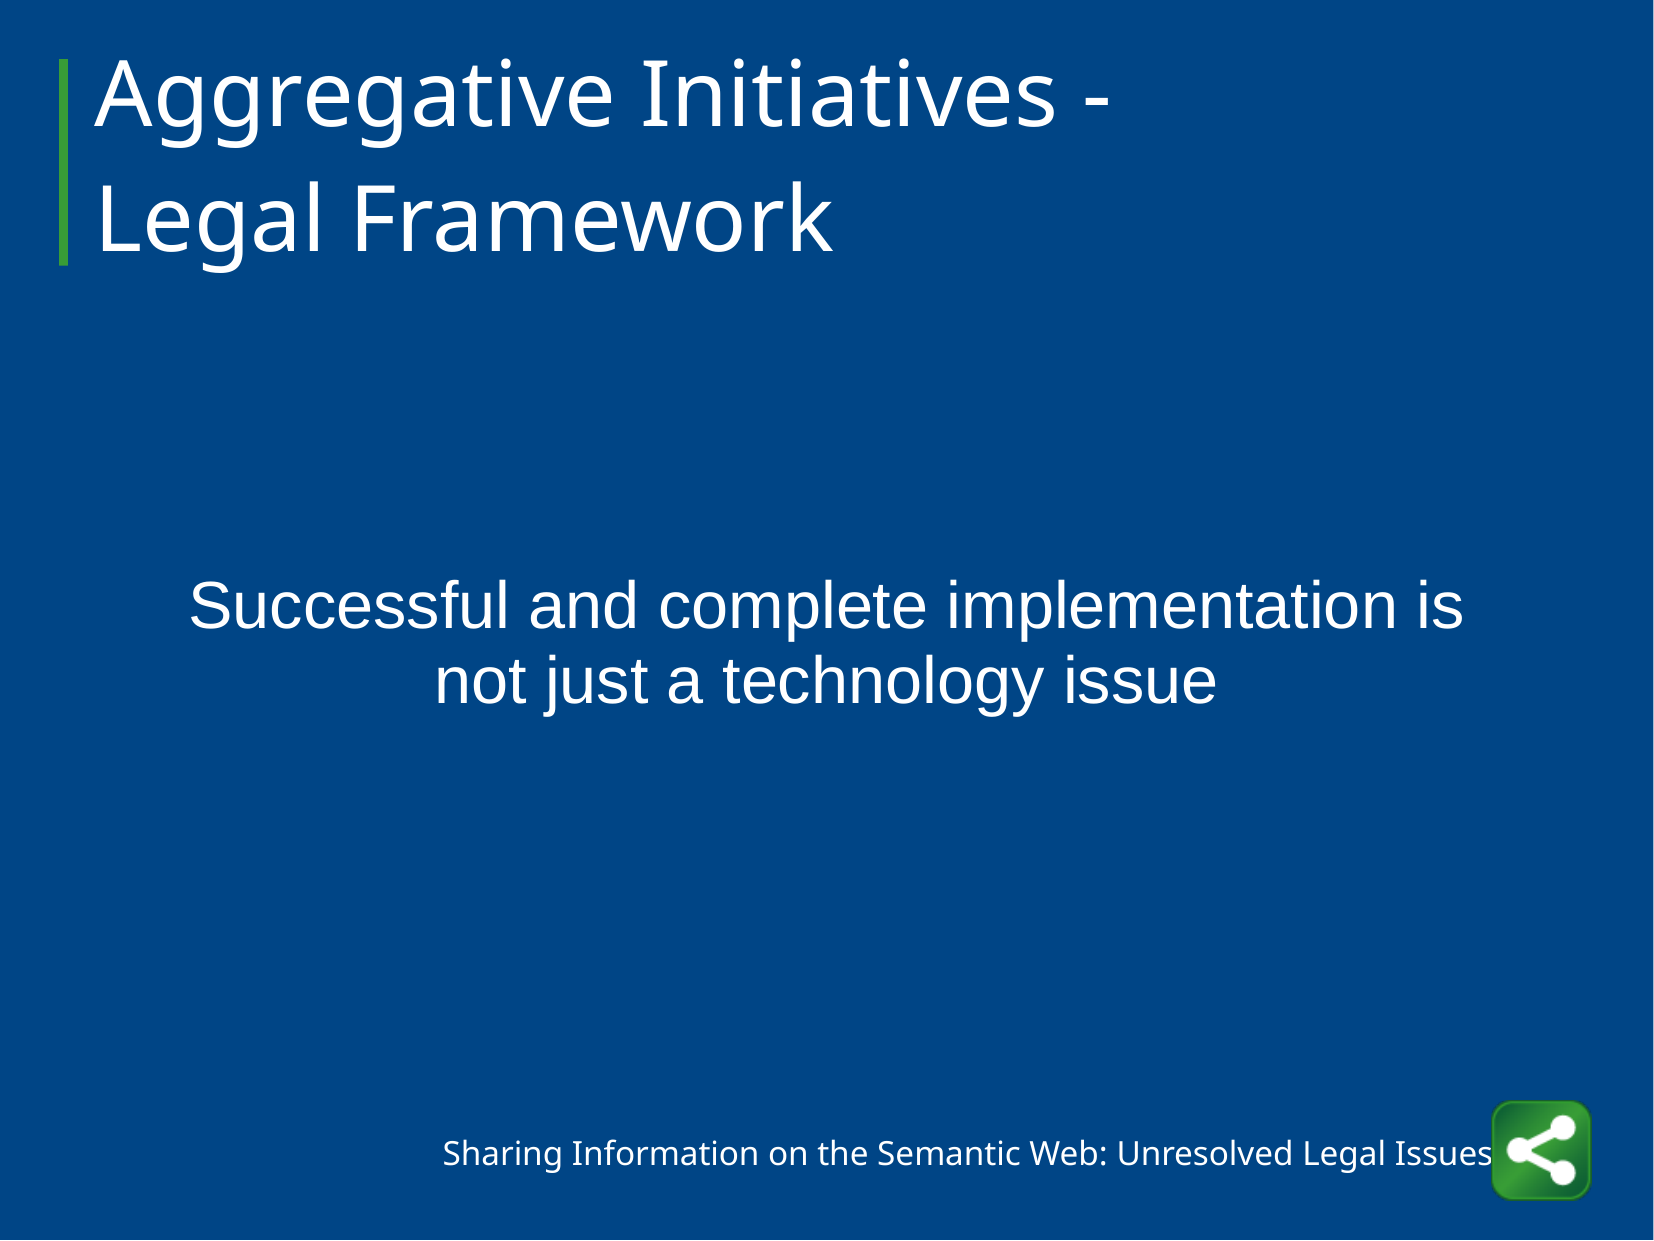

# Aggregative Initiatives - Legal Framework
Successful and complete implementation is not just a technology issue